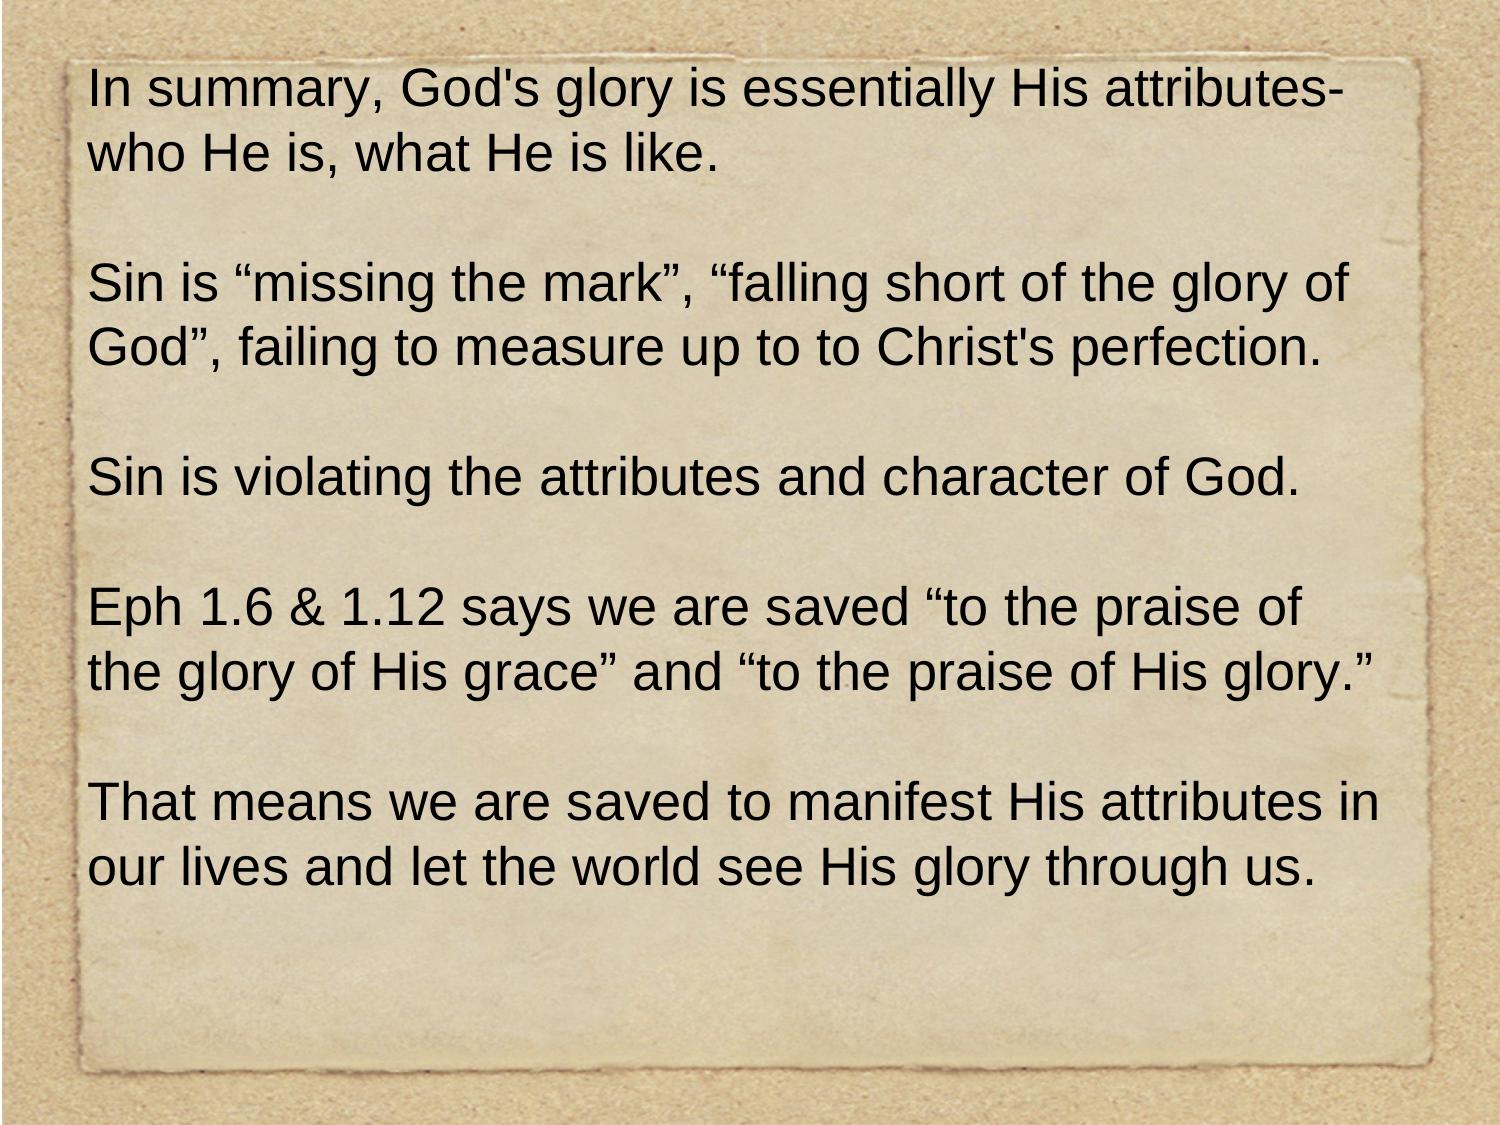

In summary, God's glory is essentially His attributes- who He is, what He is like.
Sin is “missing the mark”, “falling short of the glory of God”, failing to measure up to to Christ's perfection.
Sin is violating the attributes and character of God.
Eph 1.6 & 1.12 says we are saved “to the praise of the glory of His grace” and “to the praise of His glory.”
That means we are saved to manifest His attributes in our lives and let the world see His glory through us.